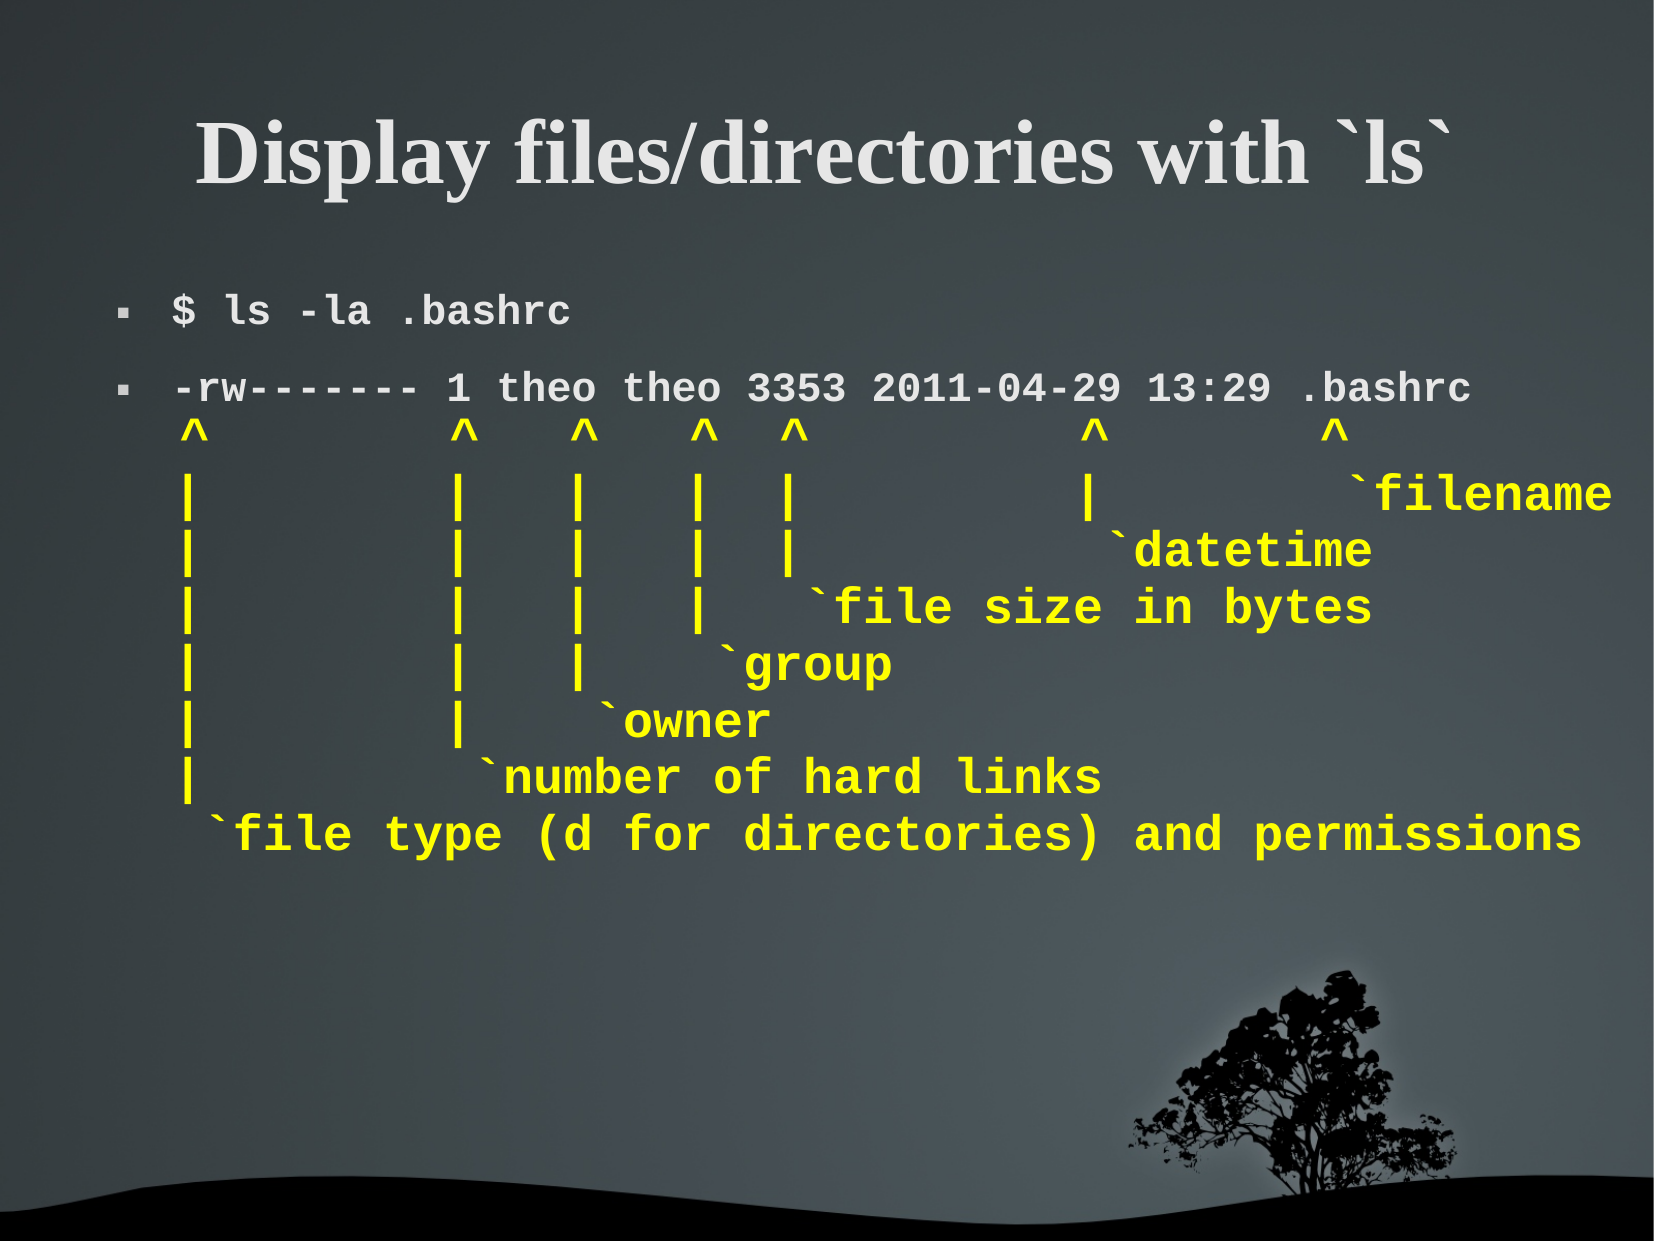

# Display files/directories with `ls`
$ ls -la .bashrc
-rw------- 1 theo theo 3353 2011-04-29 13:29 .bashrc
 ^ ^ ^ ^ ^ ^ ^
| | | | | | `filename
| | | | | `datetime
| | | | `file size in bytes
| | | `group
| | `owner
| `number of hard links
 `file type (d for directories) and permissions